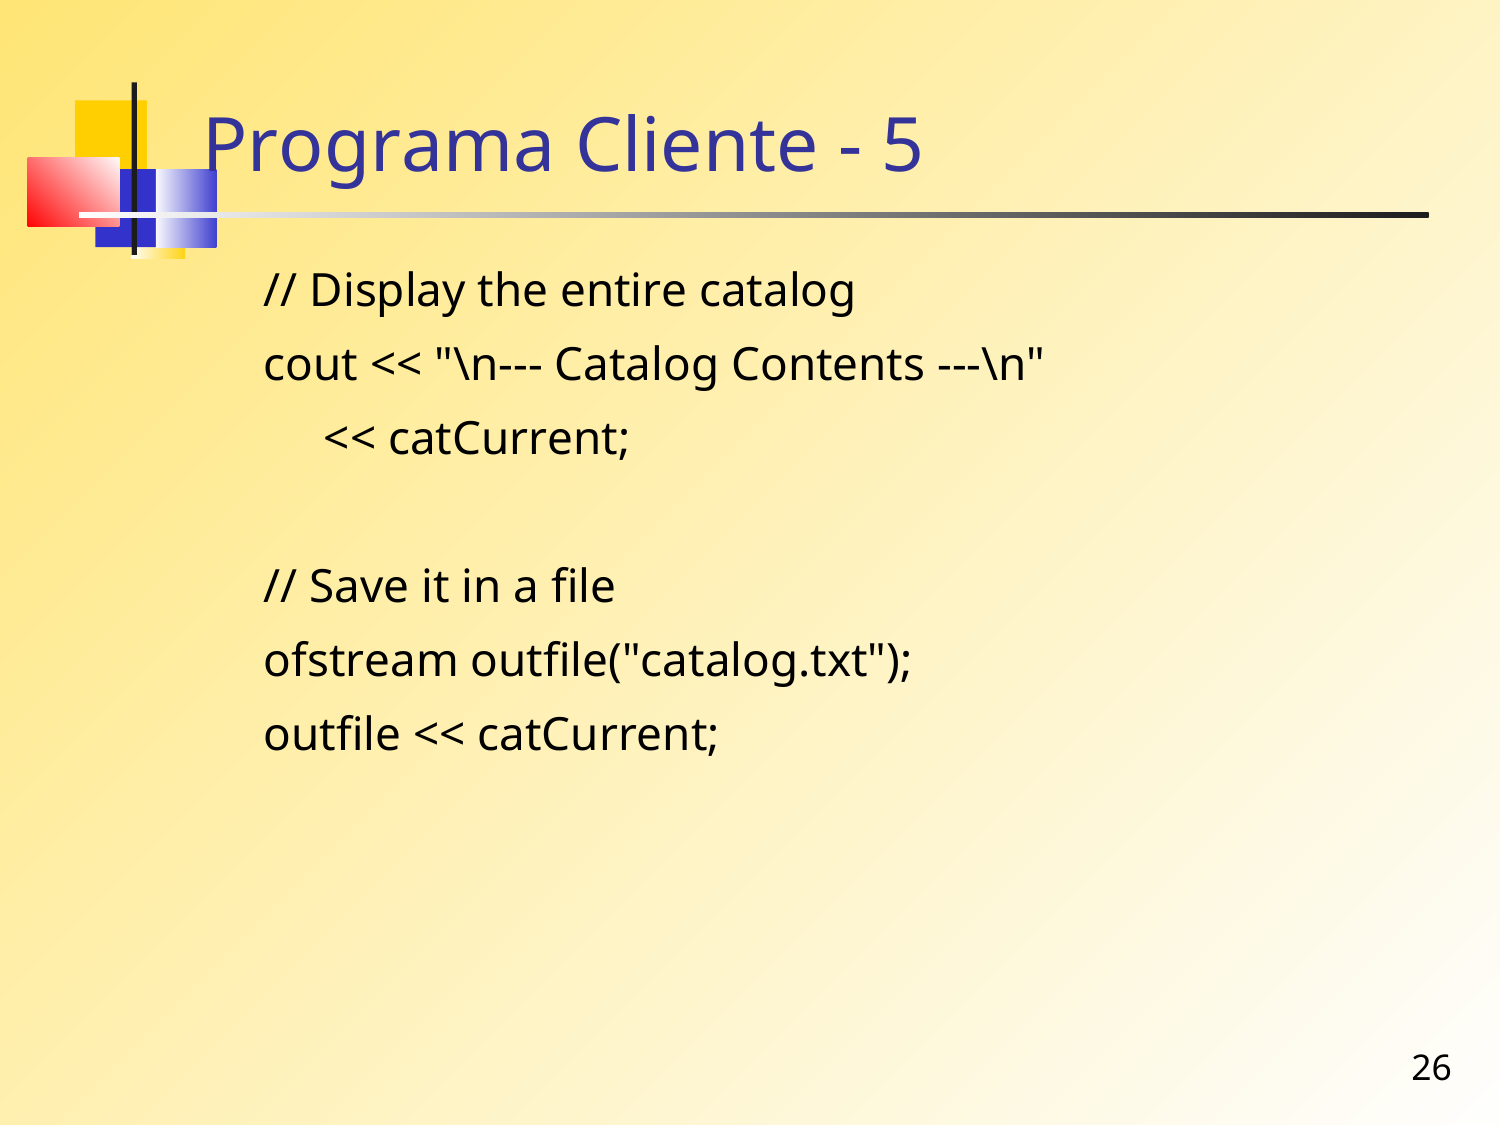

# Programa Cliente - 5
 // Display the entire catalog
 cout << "\n--- Catalog Contents ---\n"
 << catCurrent;
 // Save it in a file
 ofstream outfile("catalog.txt");
 outfile << catCurrent;
26